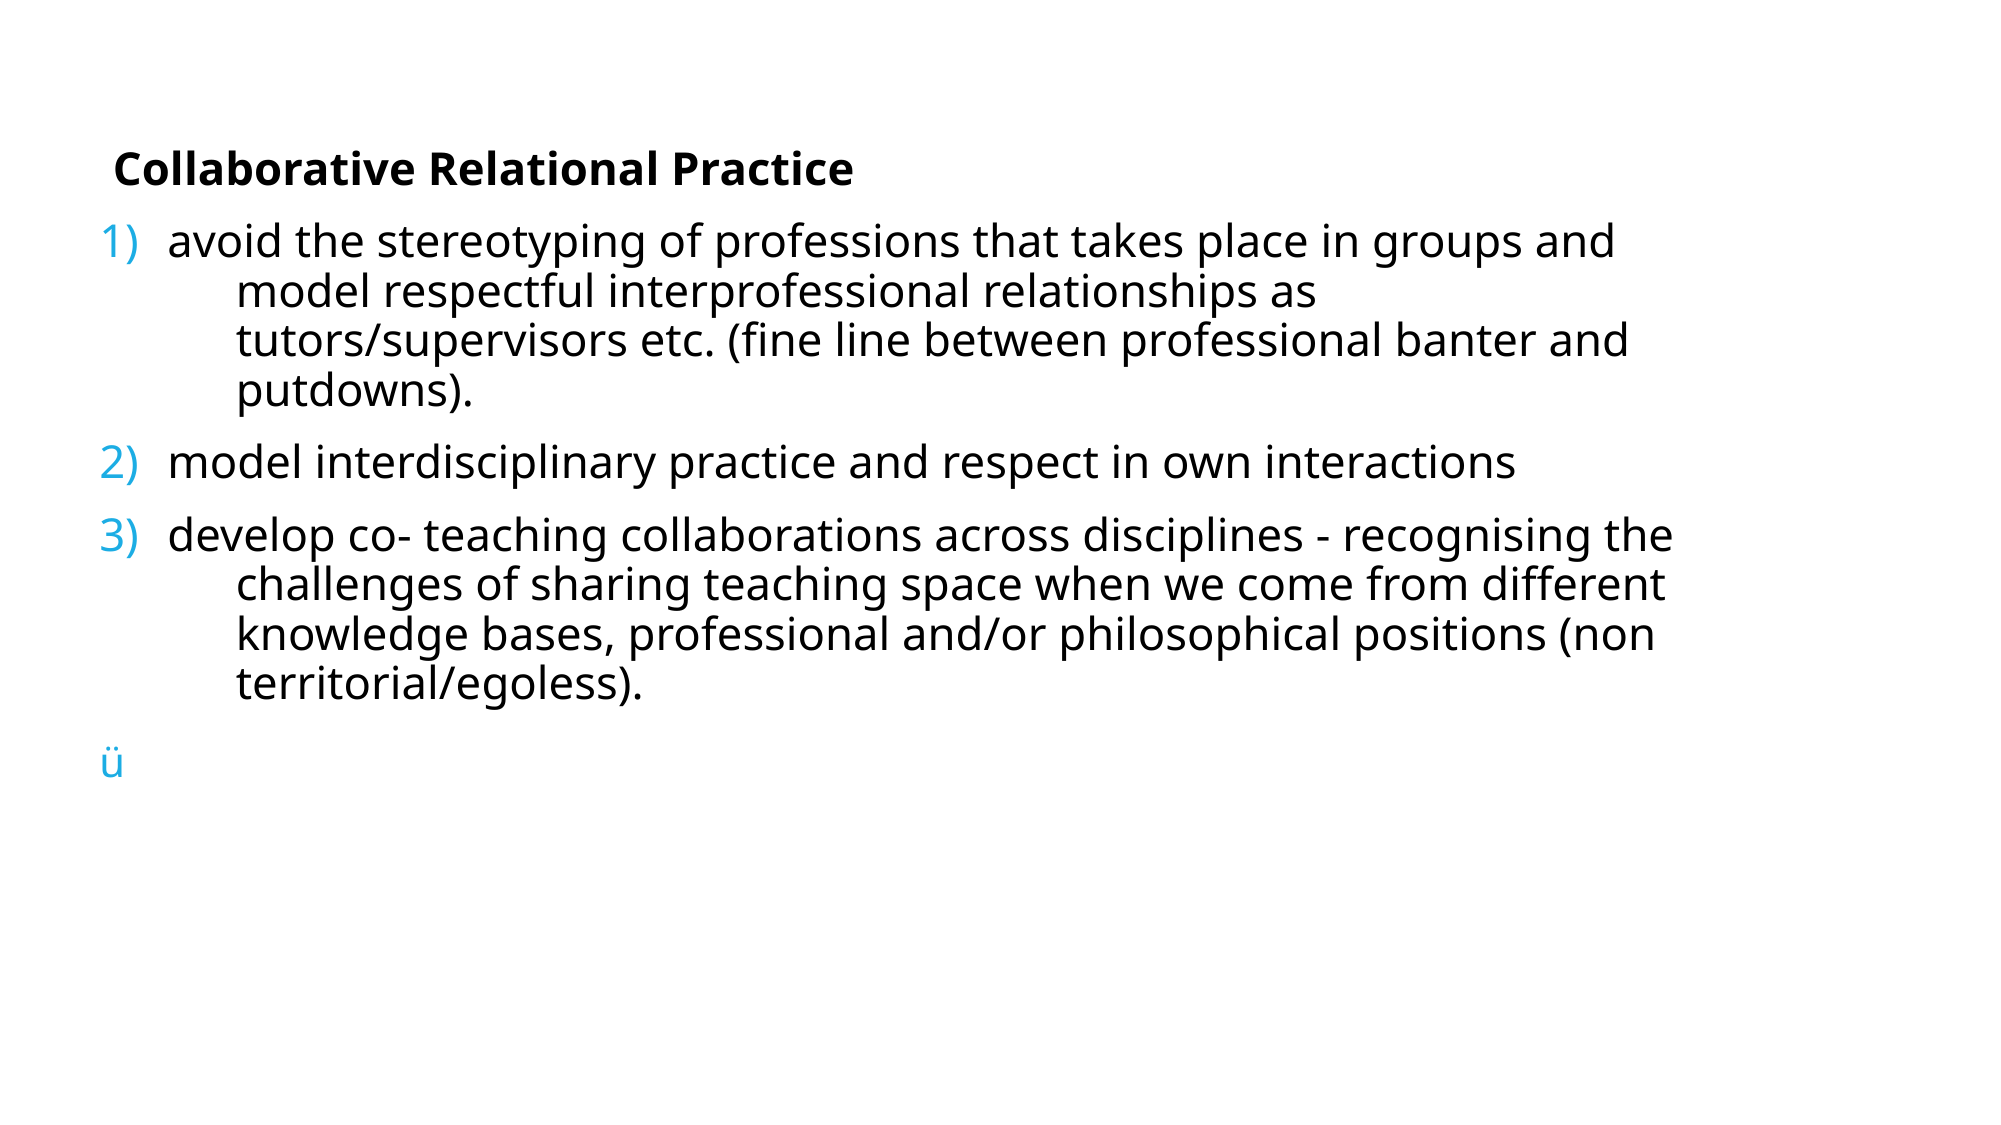

# Collaborative Relational Practice
avoid the stereotyping of professions that takes place in groups and model respectful interprofessional relationships as tutors/supervisors etc. (fine line between professional banter and putdowns).
model interdisciplinary practice and respect in own interactions
develop co- teaching collaborations across disciplines - recognising the challenges of sharing teaching space when we come from different knowledge bases, professional and/or philosophical positions (non territorial/egoless).